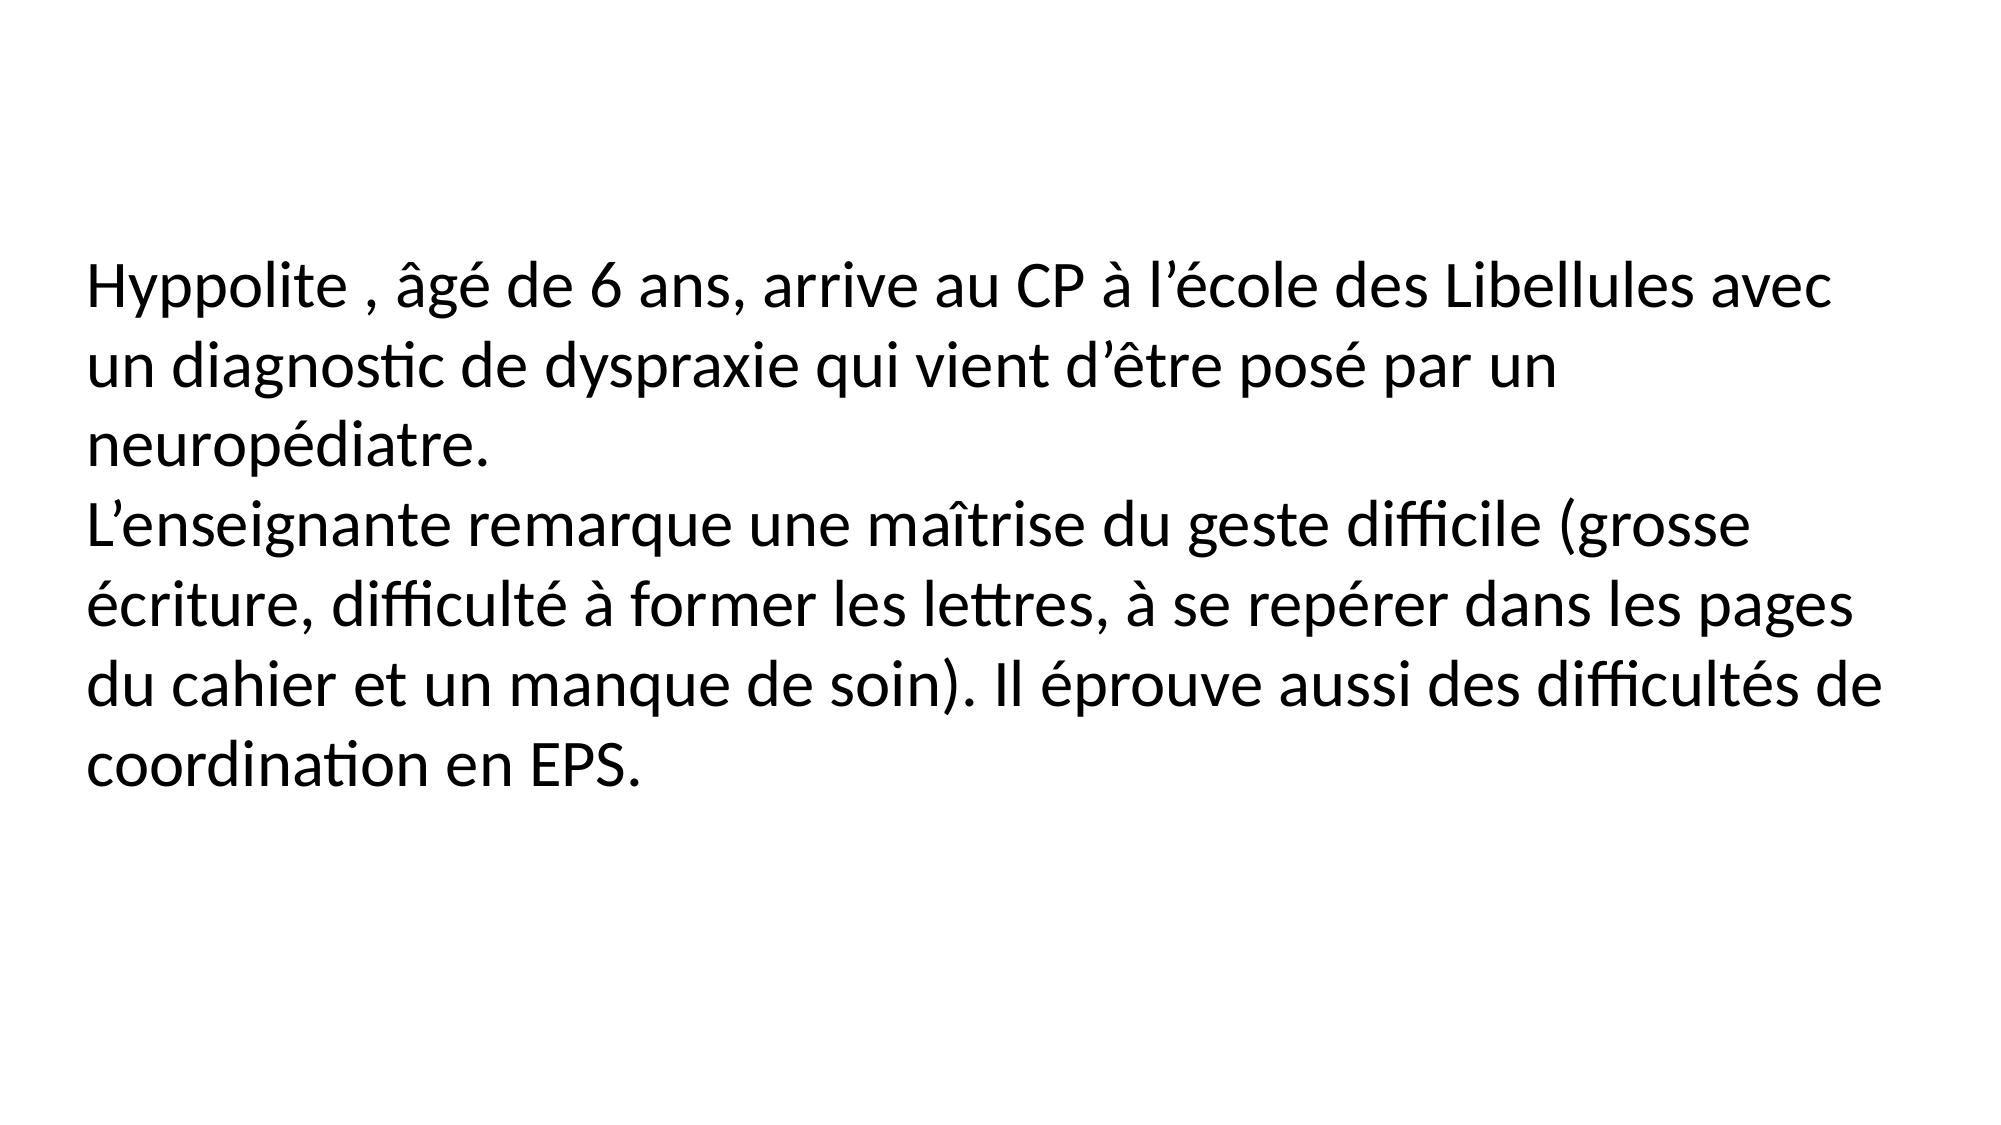

Hyppolite , âgé de 6 ans, arrive au CP à l’école des Libellules avec un diagnostic de dyspraxie qui vient d’être posé par un neuropédiatre.
L’enseignante remarque une maîtrise du geste difficile (grosse écriture, difficulté à former les lettres, à se repérer dans les pages du cahier et un manque de soin). Il éprouve aussi des difficultés de coordination en EPS.